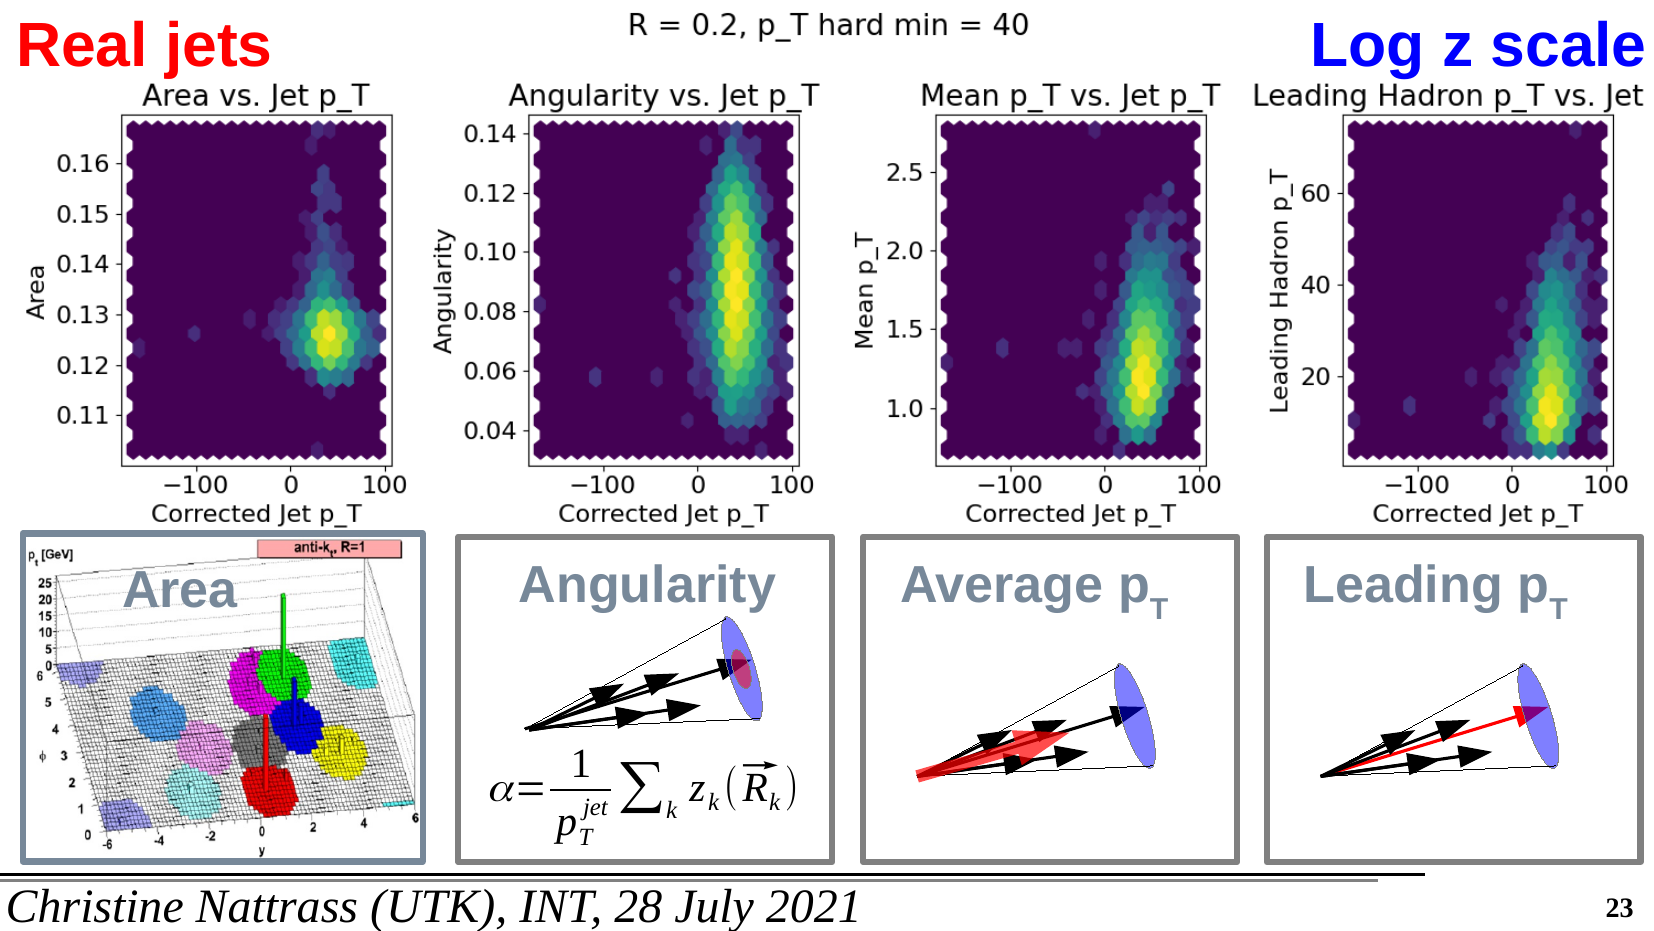

Real jets
Log z scale
Area
Angularity
Average pT
Leading pT